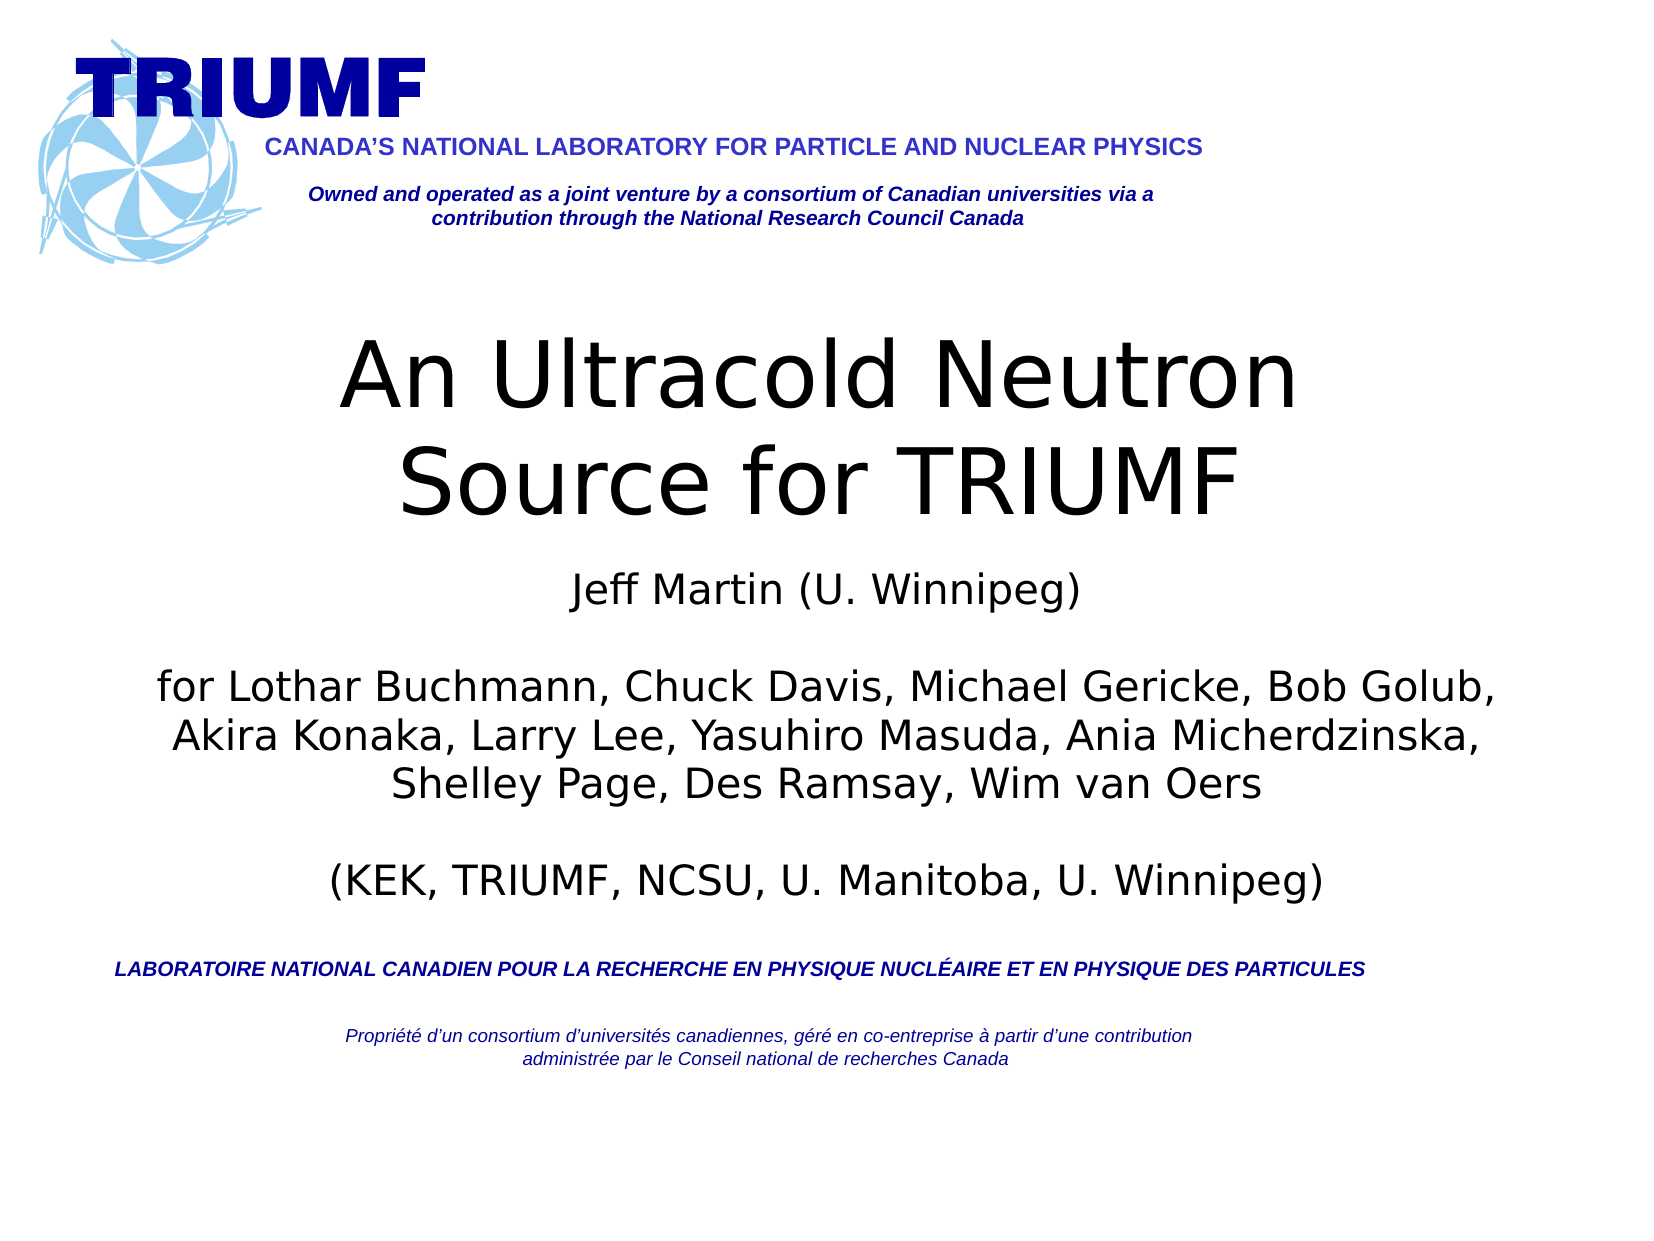

CANADA’S NATIONAL LABORATORY FOR PARTICLE AND NUCLEAR PHYSICS
Owned and operated as a joint venture by a consortium of Canadian universities via a contribution through the National Research Council Canada
LABORATOIRE NATIONAL CANADIEN POUR LA RECHERCHE EN PHYSIQUE NUCLÉAIRE ET EN PHYSIQUE DES PARTICULES
Propriété d’un consortium d’universités canadiennes, géré en co-entreprise à partir d’une contribution administrée par le Conseil national de recherches Canada
An Ultracold Neutron Source for TRIUMF
# Jeff Martin (U. Winnipeg)
for Lothar Buchmann, Chuck Davis, Michael Gericke, Bob Golub,
Akira Konaka, Larry Lee, Yasuhiro Masuda, Ania Micherdzinska,
Shelley Page, Des Ramsay, Wim van Oers
(KEK, TRIUMF, NCSU, U. Manitoba, U. Winnipeg)